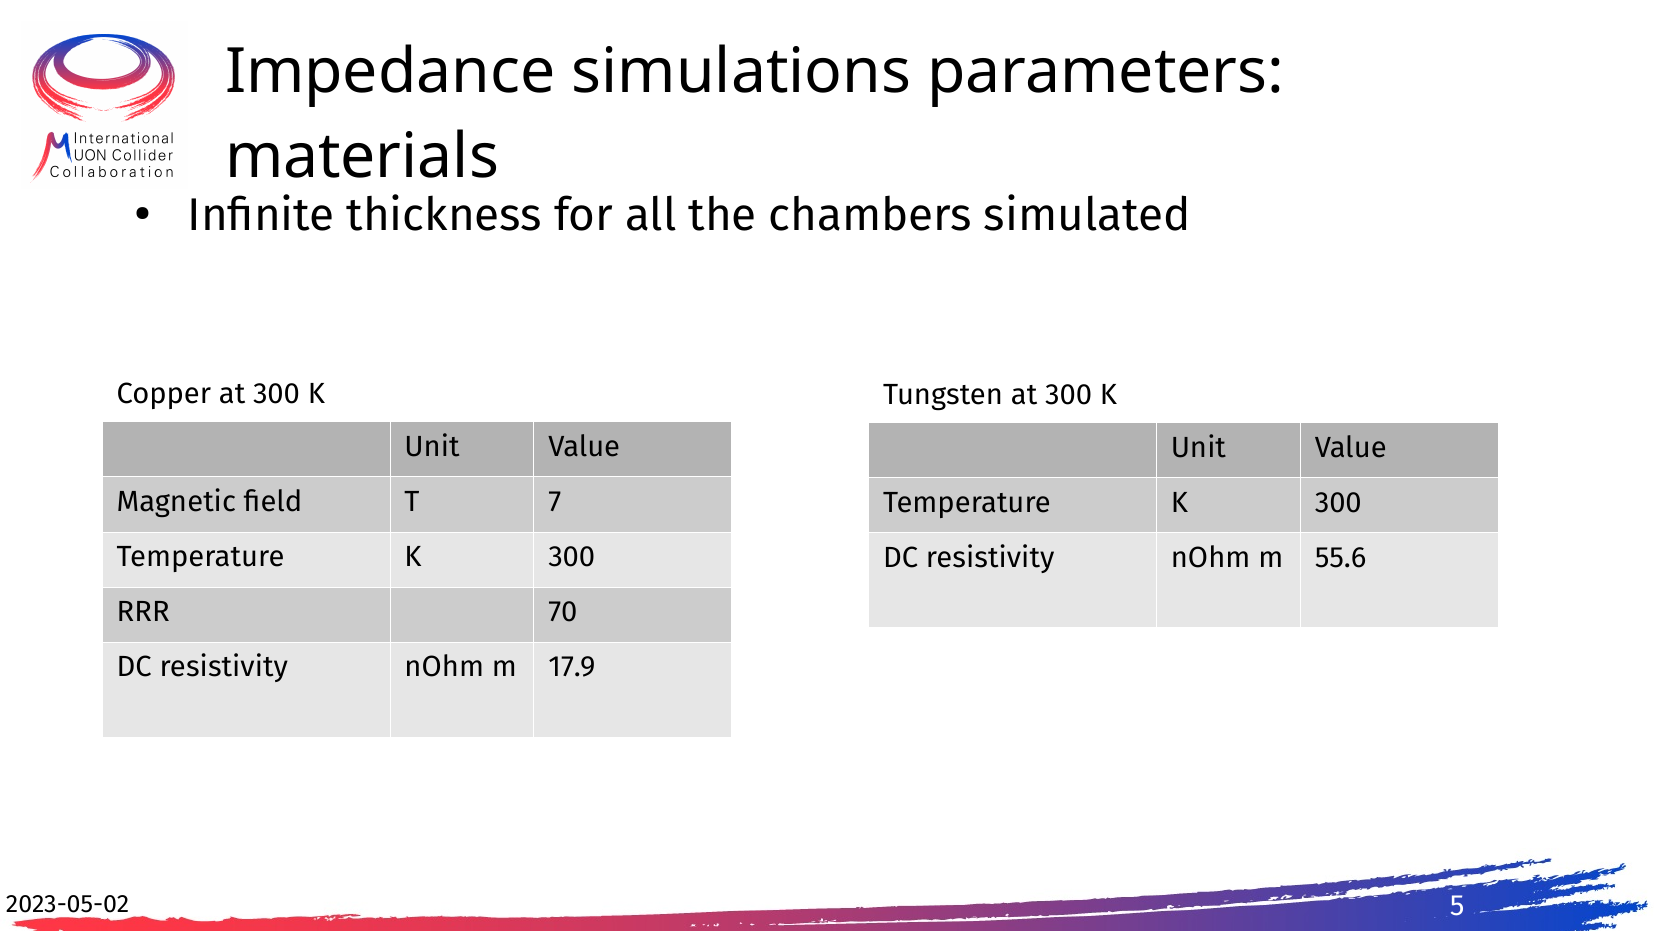

# Impedance simulations parameters: materials
Infinite thickness for all the chambers simulated
Copper at 300 K
Tungsten at 300 K
| | Unit | Value |
| --- | --- | --- |
| Magnetic field | T | 7 |
| Temperature | K | 300 |
| RRR | | 70 |
| DC resistivity | nOhm m | 17.9 |
| | Unit | Value |
| --- | --- | --- |
| Temperature | K | 300 |
| DC resistivity | nOhm m | 55.6 |
2023-05-02
5